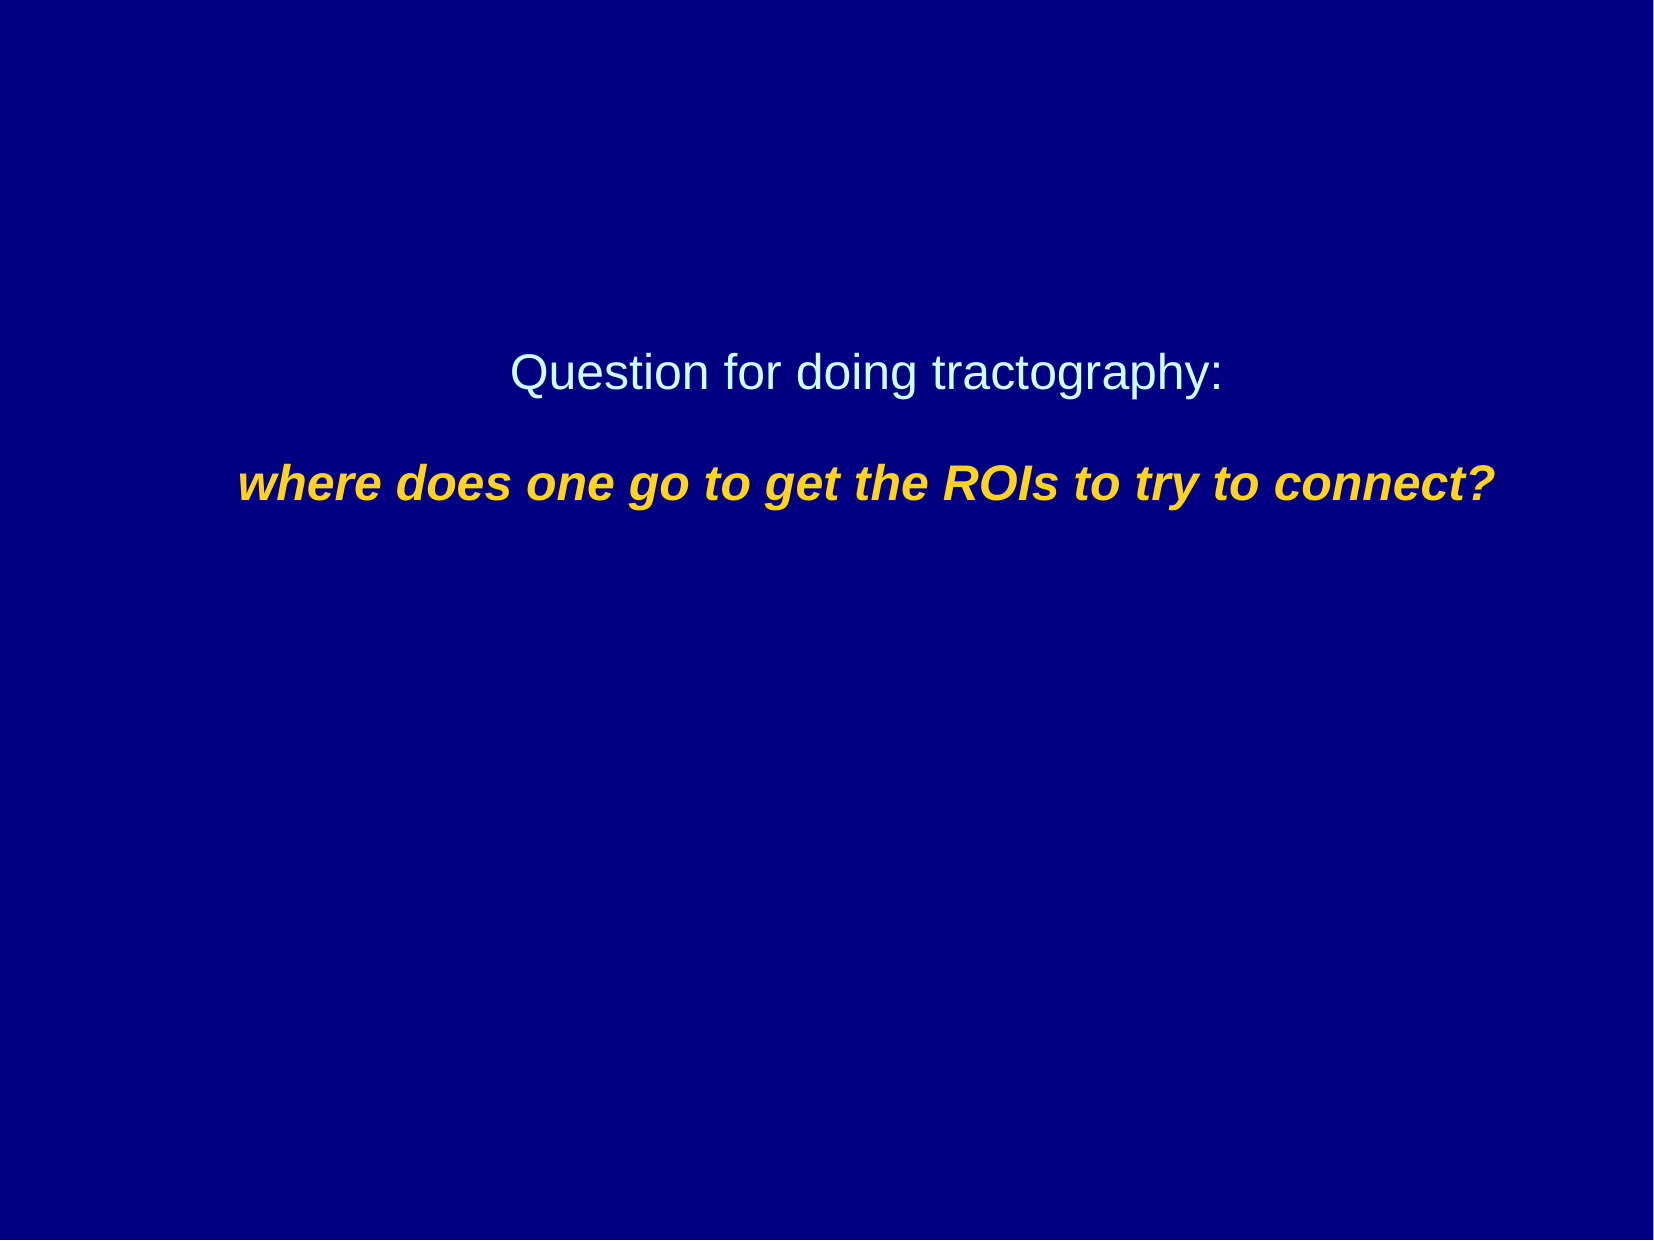

Question for doing tractography:
where does one go to get the ROIs to try to connect?